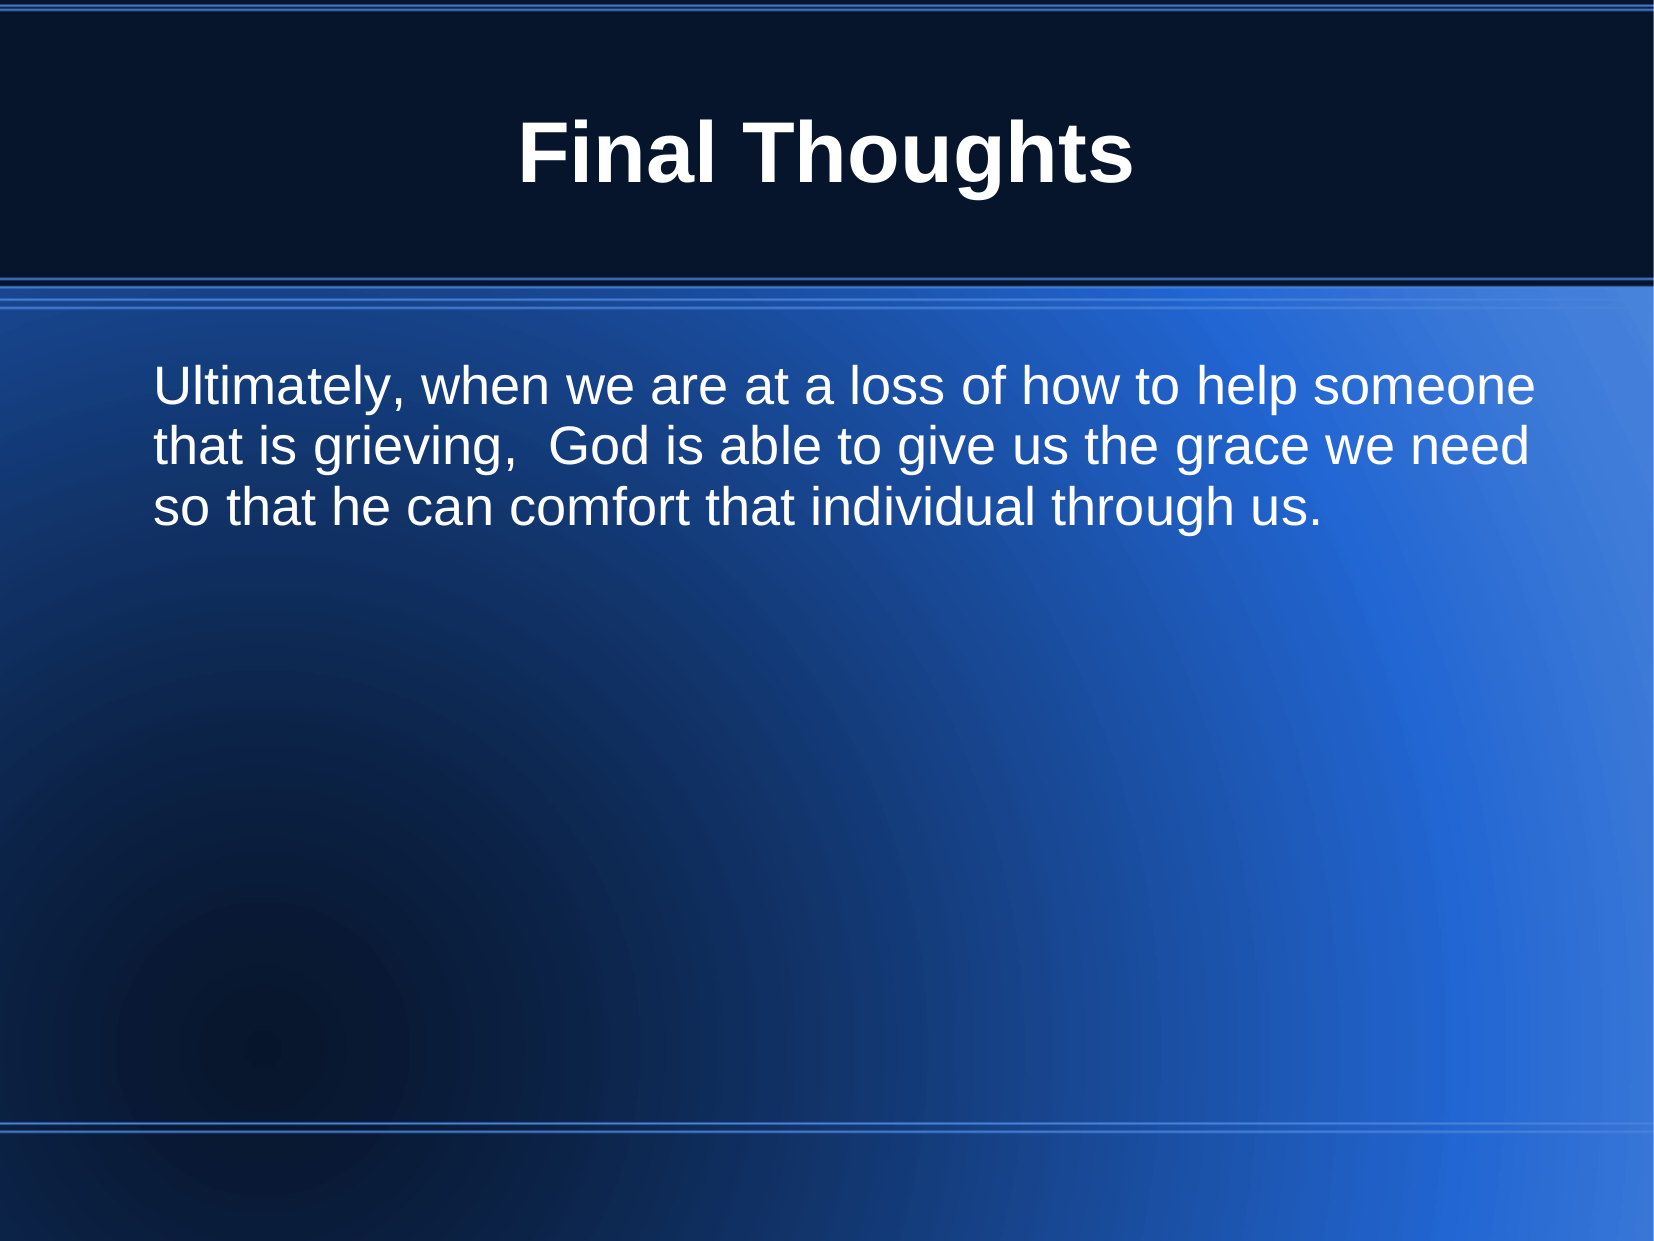

# Final Thoughts
Ultimately, when we are at a loss of how to help someone that is grieving, God is able to give us the grace we need so that he can comfort that individual through us.